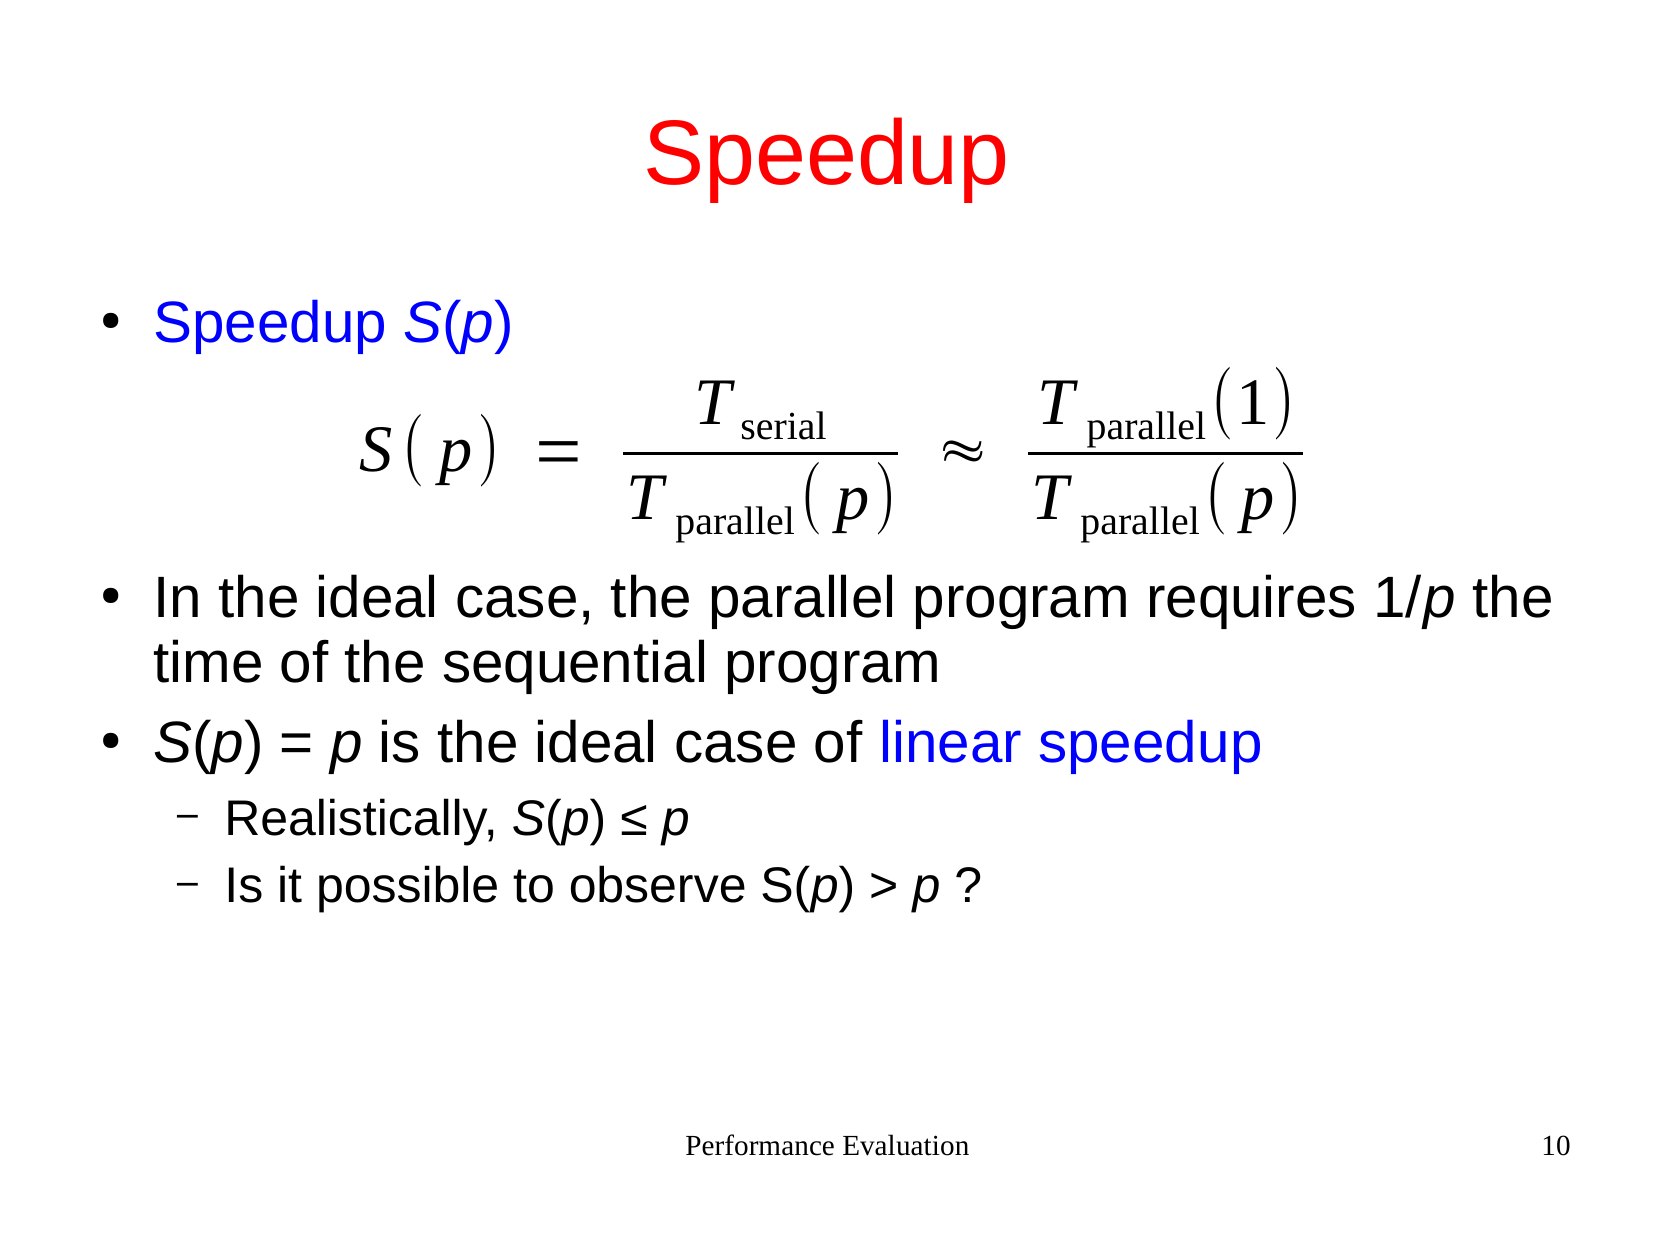

# Speedup
Speedup S(p)
In the ideal case, the parallel program requires 1/p the time of the sequential program
S(p) = p is the ideal case of linear speedup
Realistically, S(p) ≤ p
Is it possible to observe S(p) > p ?
Performance Evaluation
10